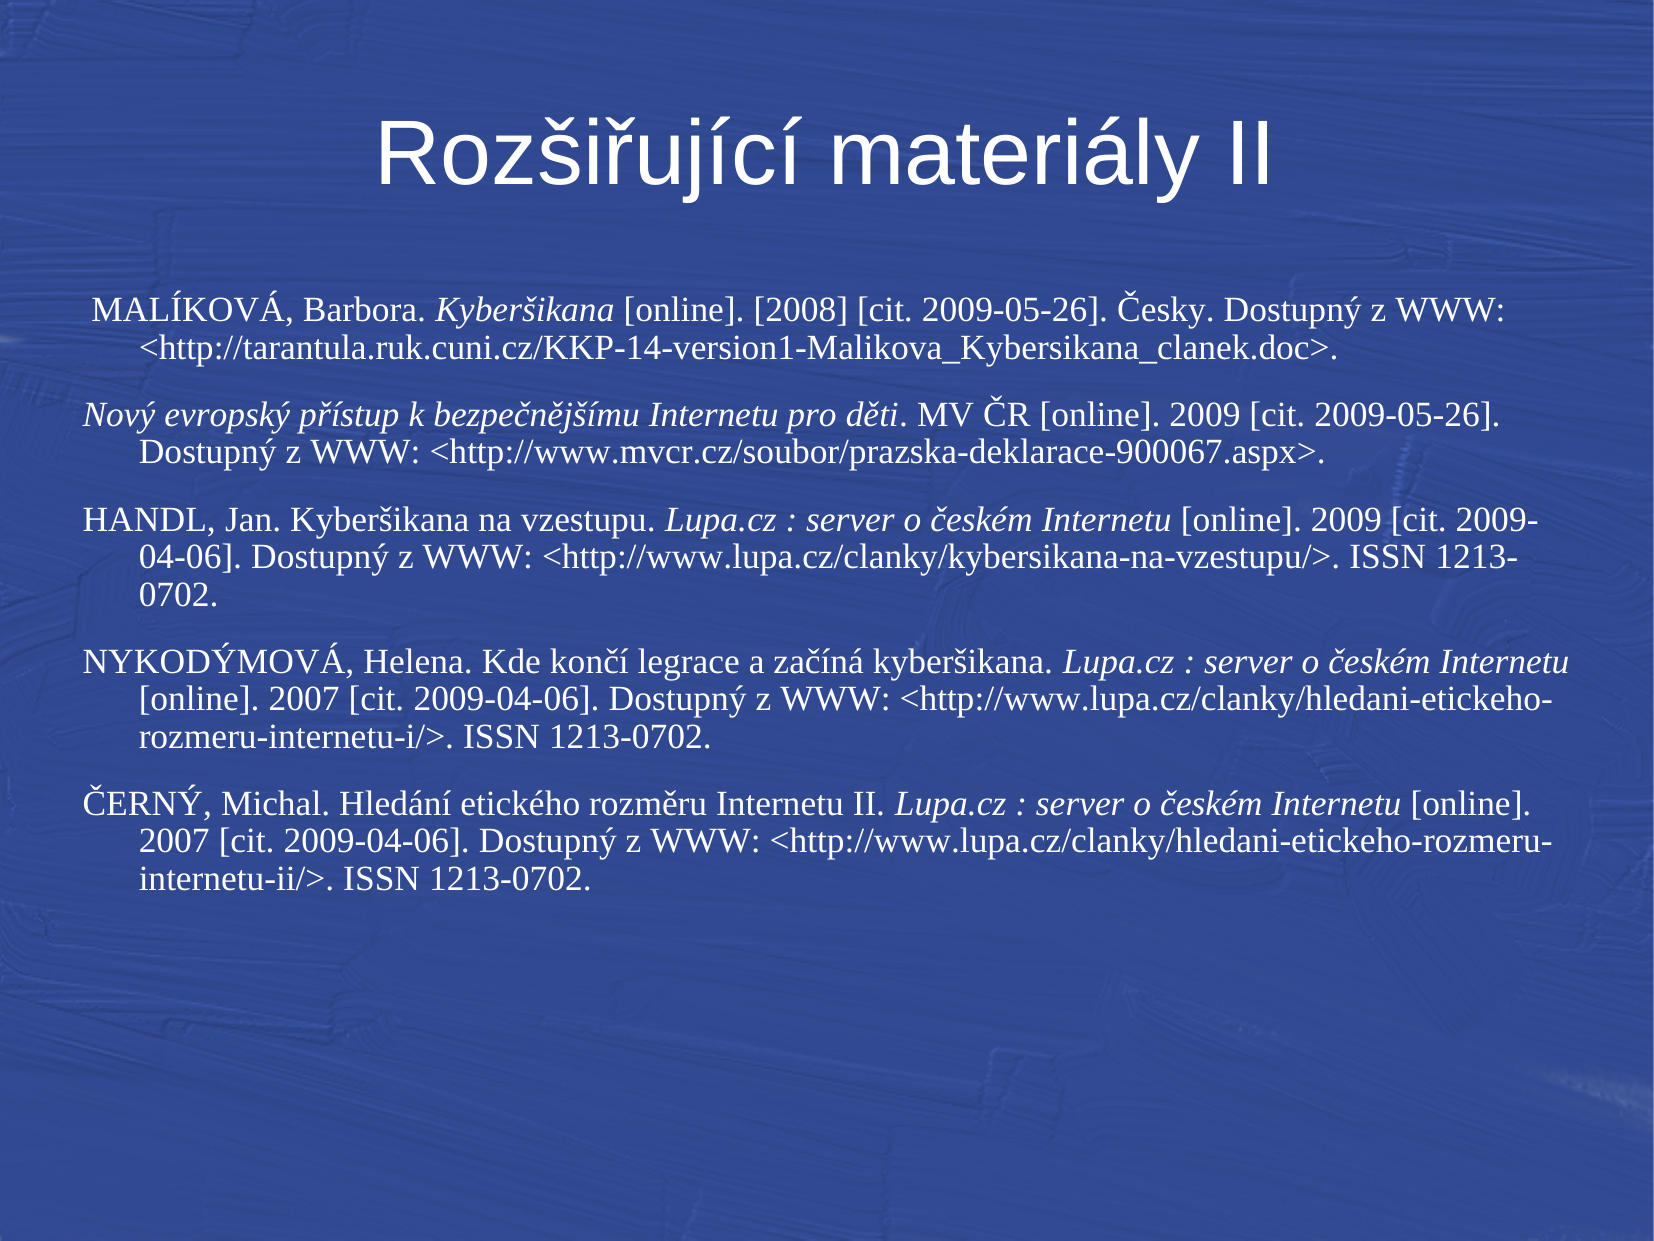

# Rozšiřující materiály II
 MALÍKOVÁ, Barbora. Kyberšikana [online]. [2008] [cit. 2009-05-26]. Česky. Dostupný z WWW: <http://tarantula.ruk.cuni.cz/KKP-14-version1-Malikova_Kybersikana_clanek.doc>.
Nový evropský přístup k bezpečnějšímu Internetu pro děti. MV ČR [online]. 2009 [cit. 2009-05-26]. Dostupný z WWW: <http://www.mvcr.cz/soubor/prazska-deklarace-900067.aspx>.
HANDL, Jan. Kyberšikana na vzestupu. Lupa.cz : server o českém Internetu [online]. 2009 [cit. 2009-04-06]. Dostupný z WWW: <http://www.lupa.cz/clanky/kybersikana-na-vzestupu/>. ISSN 1213-0702.
NYKODÝMOVÁ, Helena. Kde končí legrace a začíná kyberšikana. Lupa.cz : server o českém Internetu [online]. 2007 [cit. 2009-04-06]. Dostupný z WWW: <http://www.lupa.cz/clanky/hledani-etickeho-rozmeru-internetu-i/>. ISSN 1213-0702.
ČERNÝ, Michal. Hledání etického rozměru Internetu II. Lupa.cz : server o českém Internetu [online]. 2007 [cit. 2009-04-06]. Dostupný z WWW: <http://www.lupa.cz/clanky/hledani-etickeho-rozmeru-internetu-ii/>. ISSN 1213-0702.